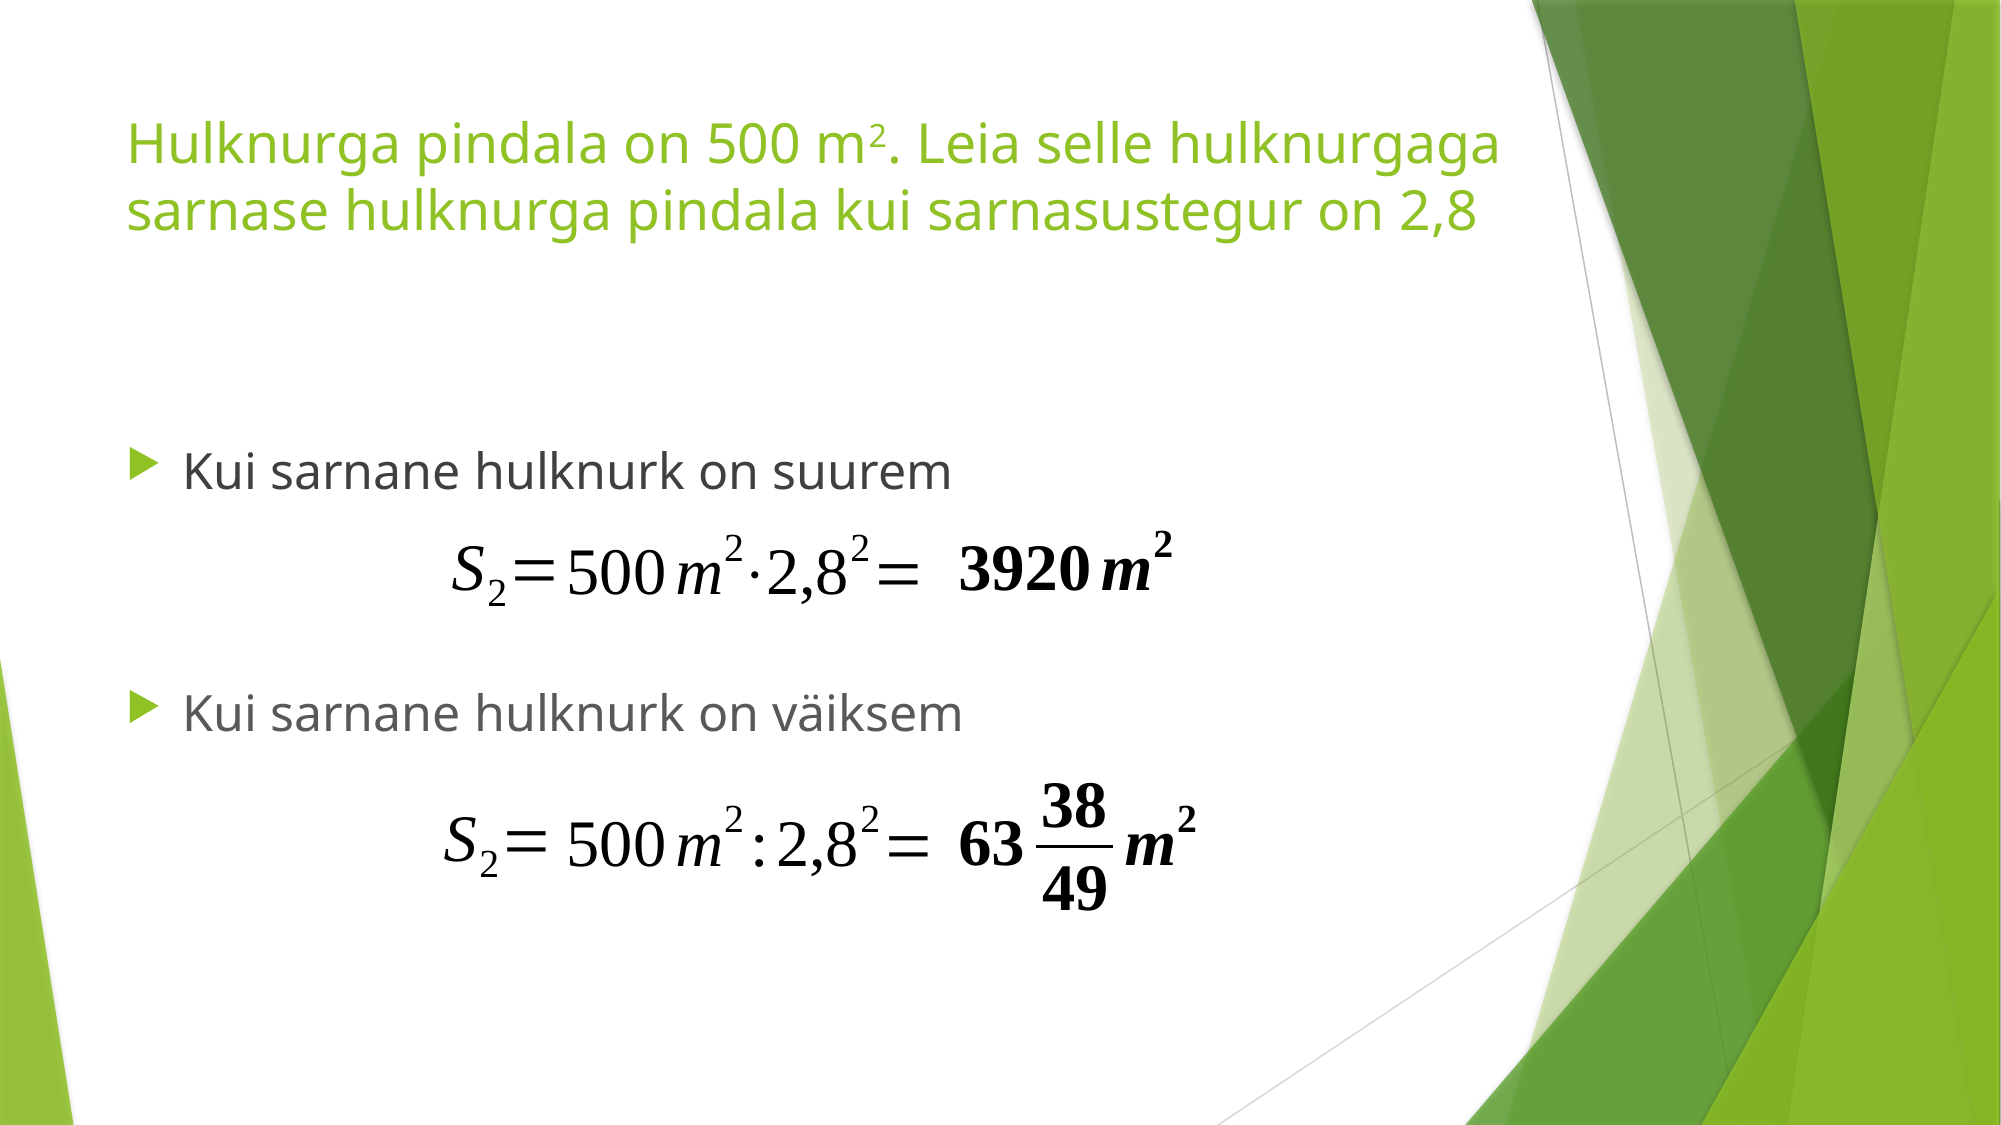

# Hulknurga pindala on 500 m2. Leia selle hulknurgaga sarnase hulknurga pindala kui sarnasustegur on 2,8
Kui sarnane hulknurk on suurem
Kui sarnane hulknurk on väiksem